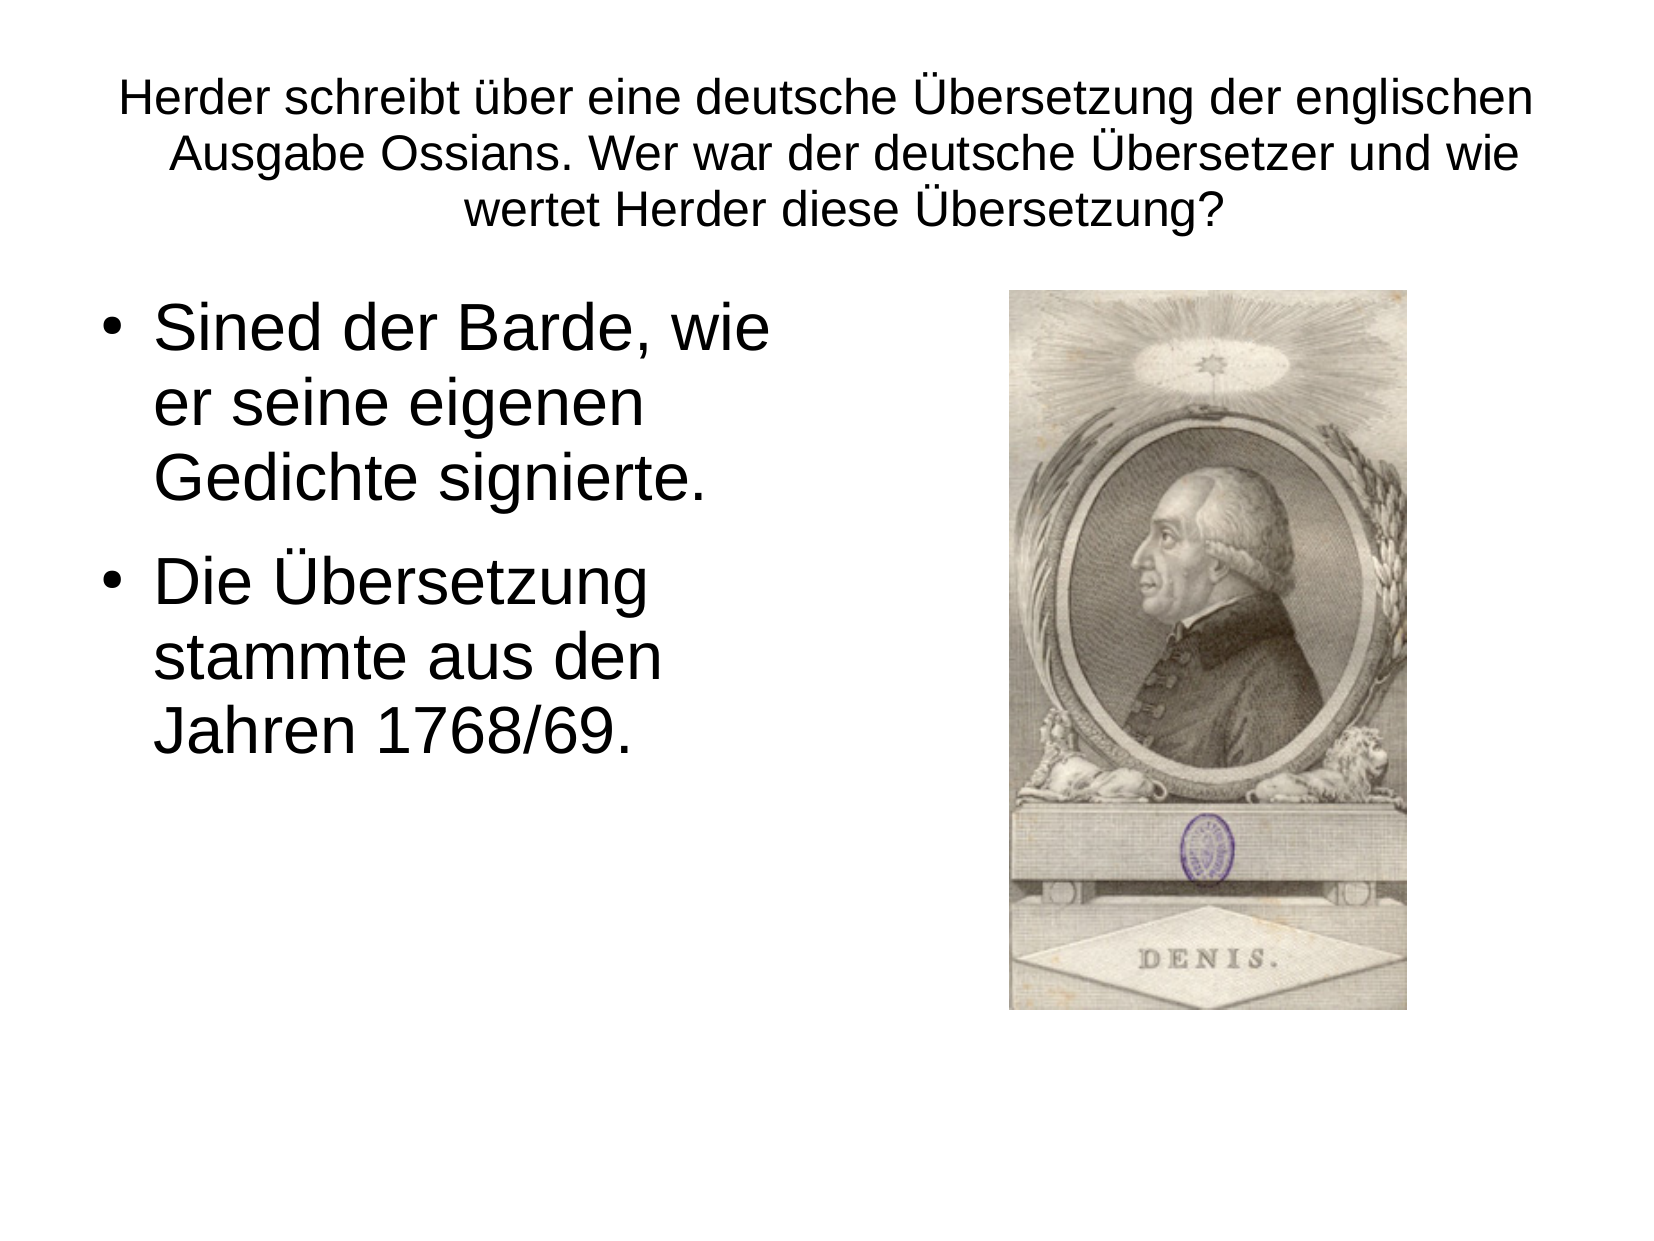

# Herder schreibt über eine deutsche Übersetzung der englischen Ausgabe Ossians. Wer war der deutsche Übersetzer und wie wertet Herder diese Übersetzung?
Sined der Barde, wie er seine eigenen Gedichte signierte.
Die Übersetzung stammte aus den Jahren 1768/69.